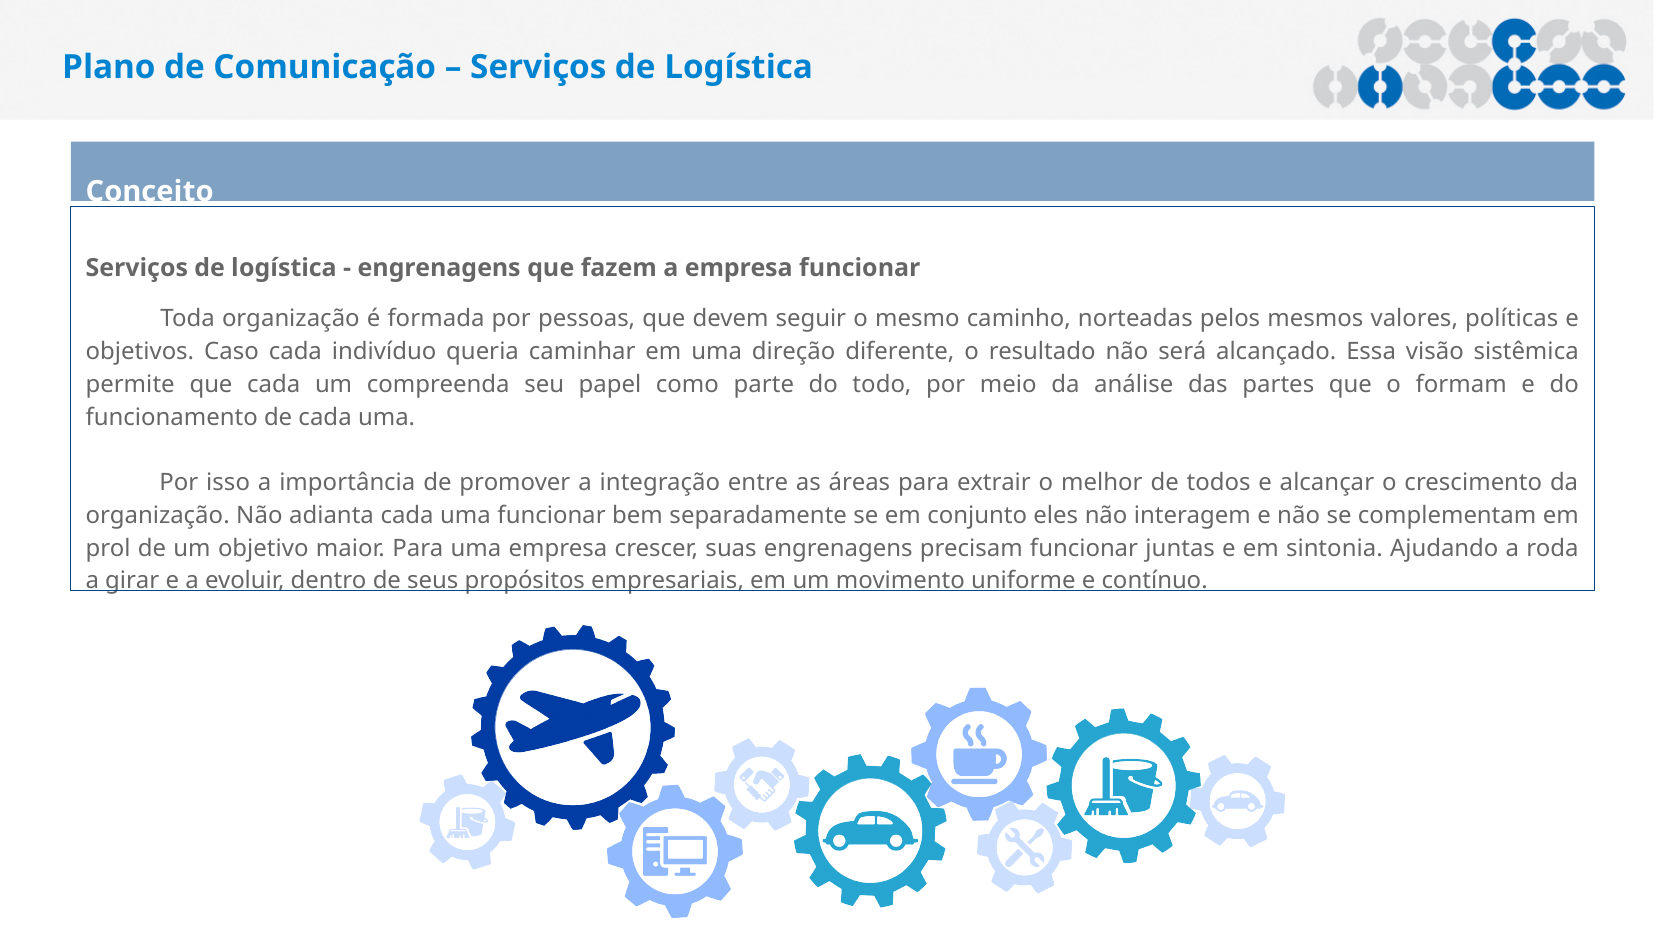

Plano de Comunicação – Serviços de Logística
Conceito
Serviços de logística - engrenagens que fazem a empresa funcionar
 	Toda organização é formada por pessoas, que devem seguir o mesmo caminho, norteadas pelos mesmos valores, políticas e objetivos. Caso cada indivíduo queria caminhar em uma direção diferente, o resultado não será alcançado. Essa visão sistêmica permite que cada um compreenda seu papel como parte do todo, por meio da análise das partes que o formam e do funcionamento de cada uma.
	Por isso a importância de promover a integração entre as áreas para extrair o melhor de todos e alcançar o crescimento da organização. Não adianta cada uma funcionar bem separadamente se em conjunto eles não interagem e não se complementam em prol de um objetivo maior. Para uma empresa crescer, suas engrenagens precisam funcionar juntas e em sintonia. Ajudando a roda a girar e a evoluir, dentro de seus propósitos empresariais, em um movimento uniforme e contínuo.